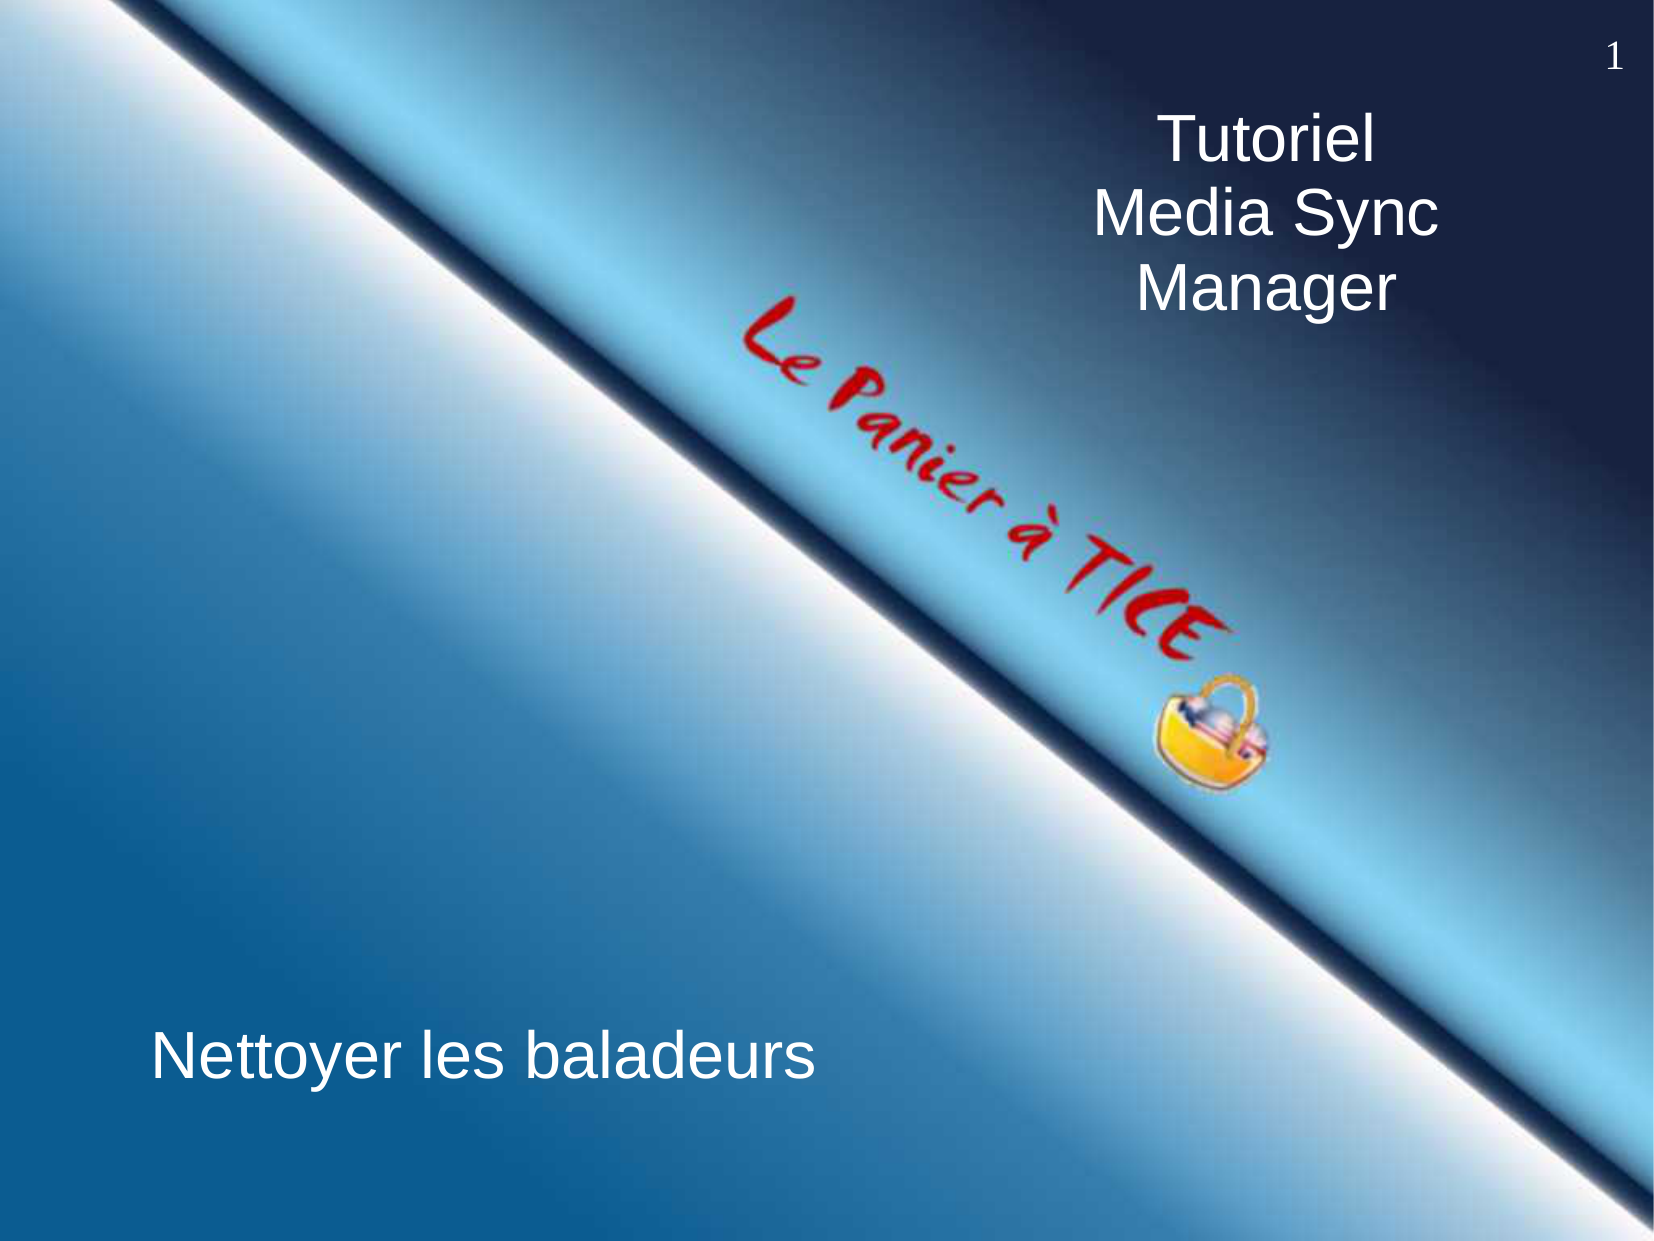

1
Tutoriel
Media Sync Manager
# Nettoyer les baladeurs